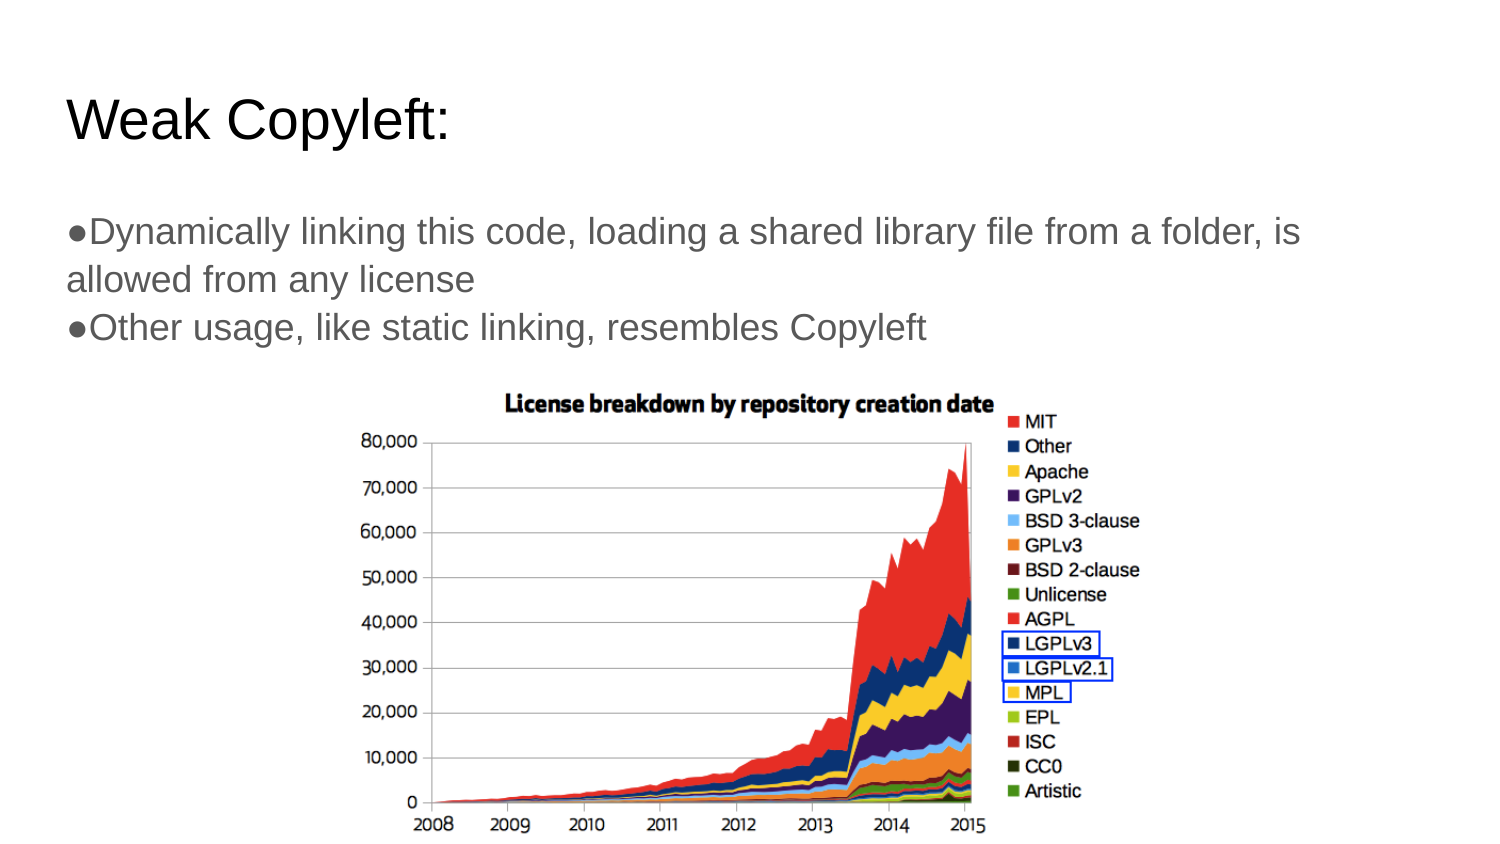

# Weak Copyleft:
Dynamically linking this code, loading a shared library file from a folder, is allowed from any license
Other usage, like static linking, resembles Copyleft